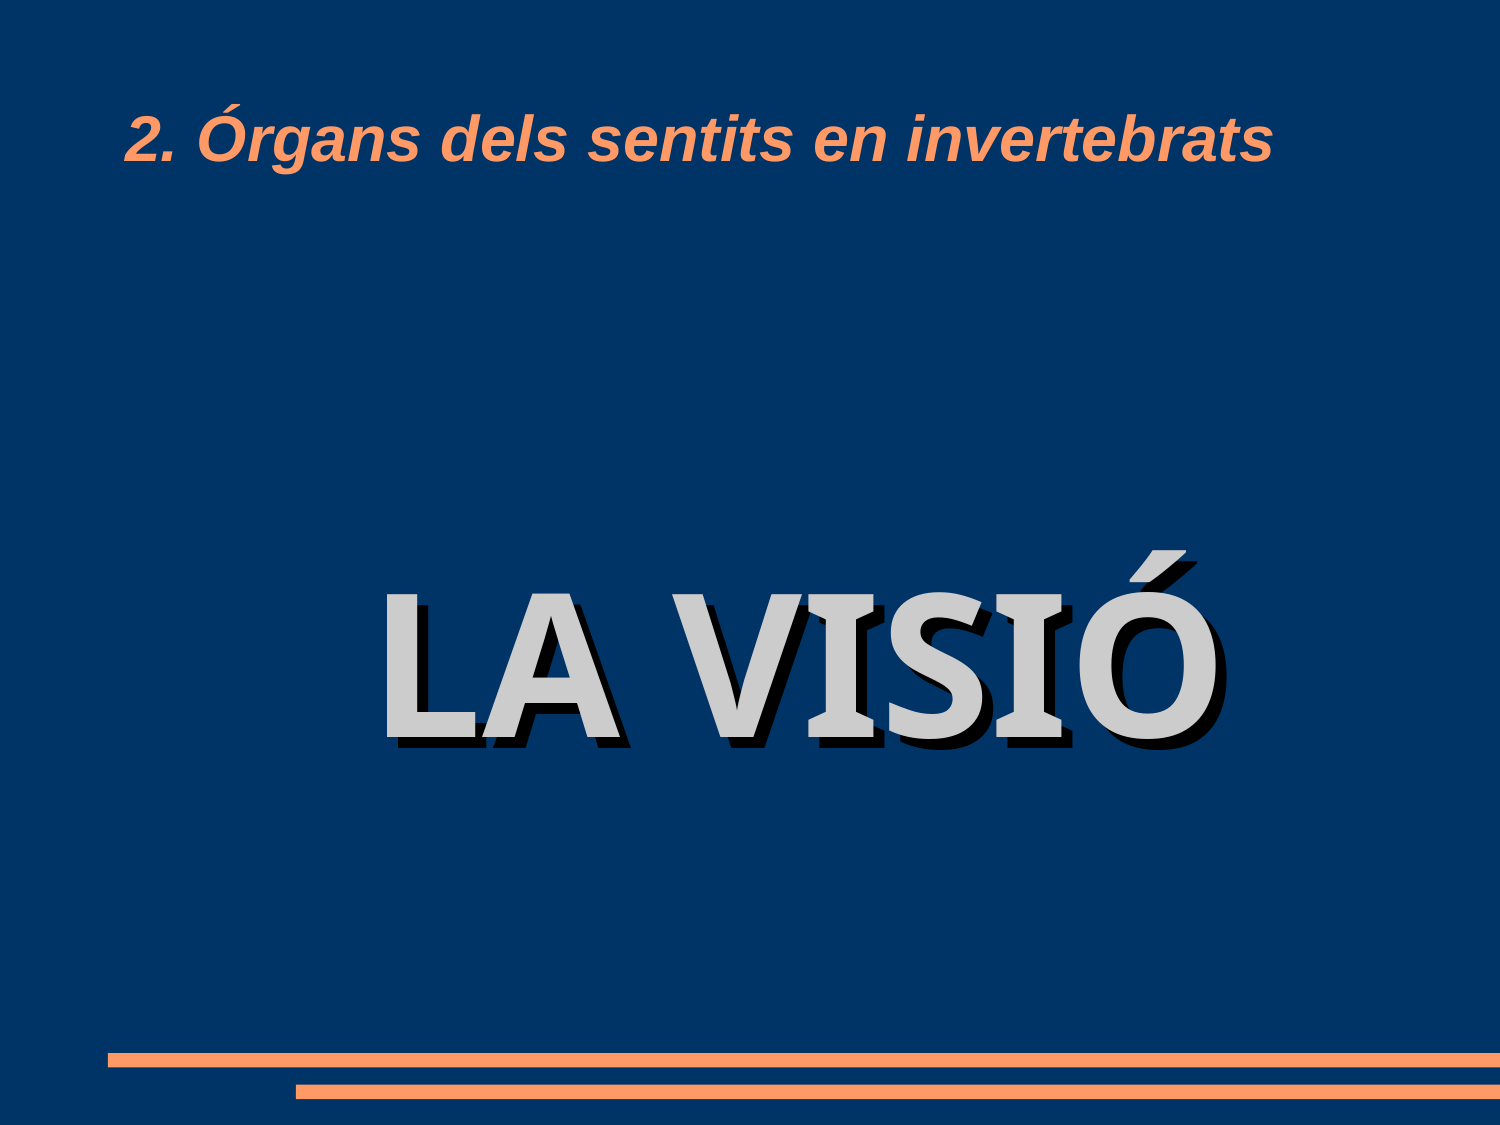

# 2. Órgans dels sentits en invertebrats
LA VISIÓ